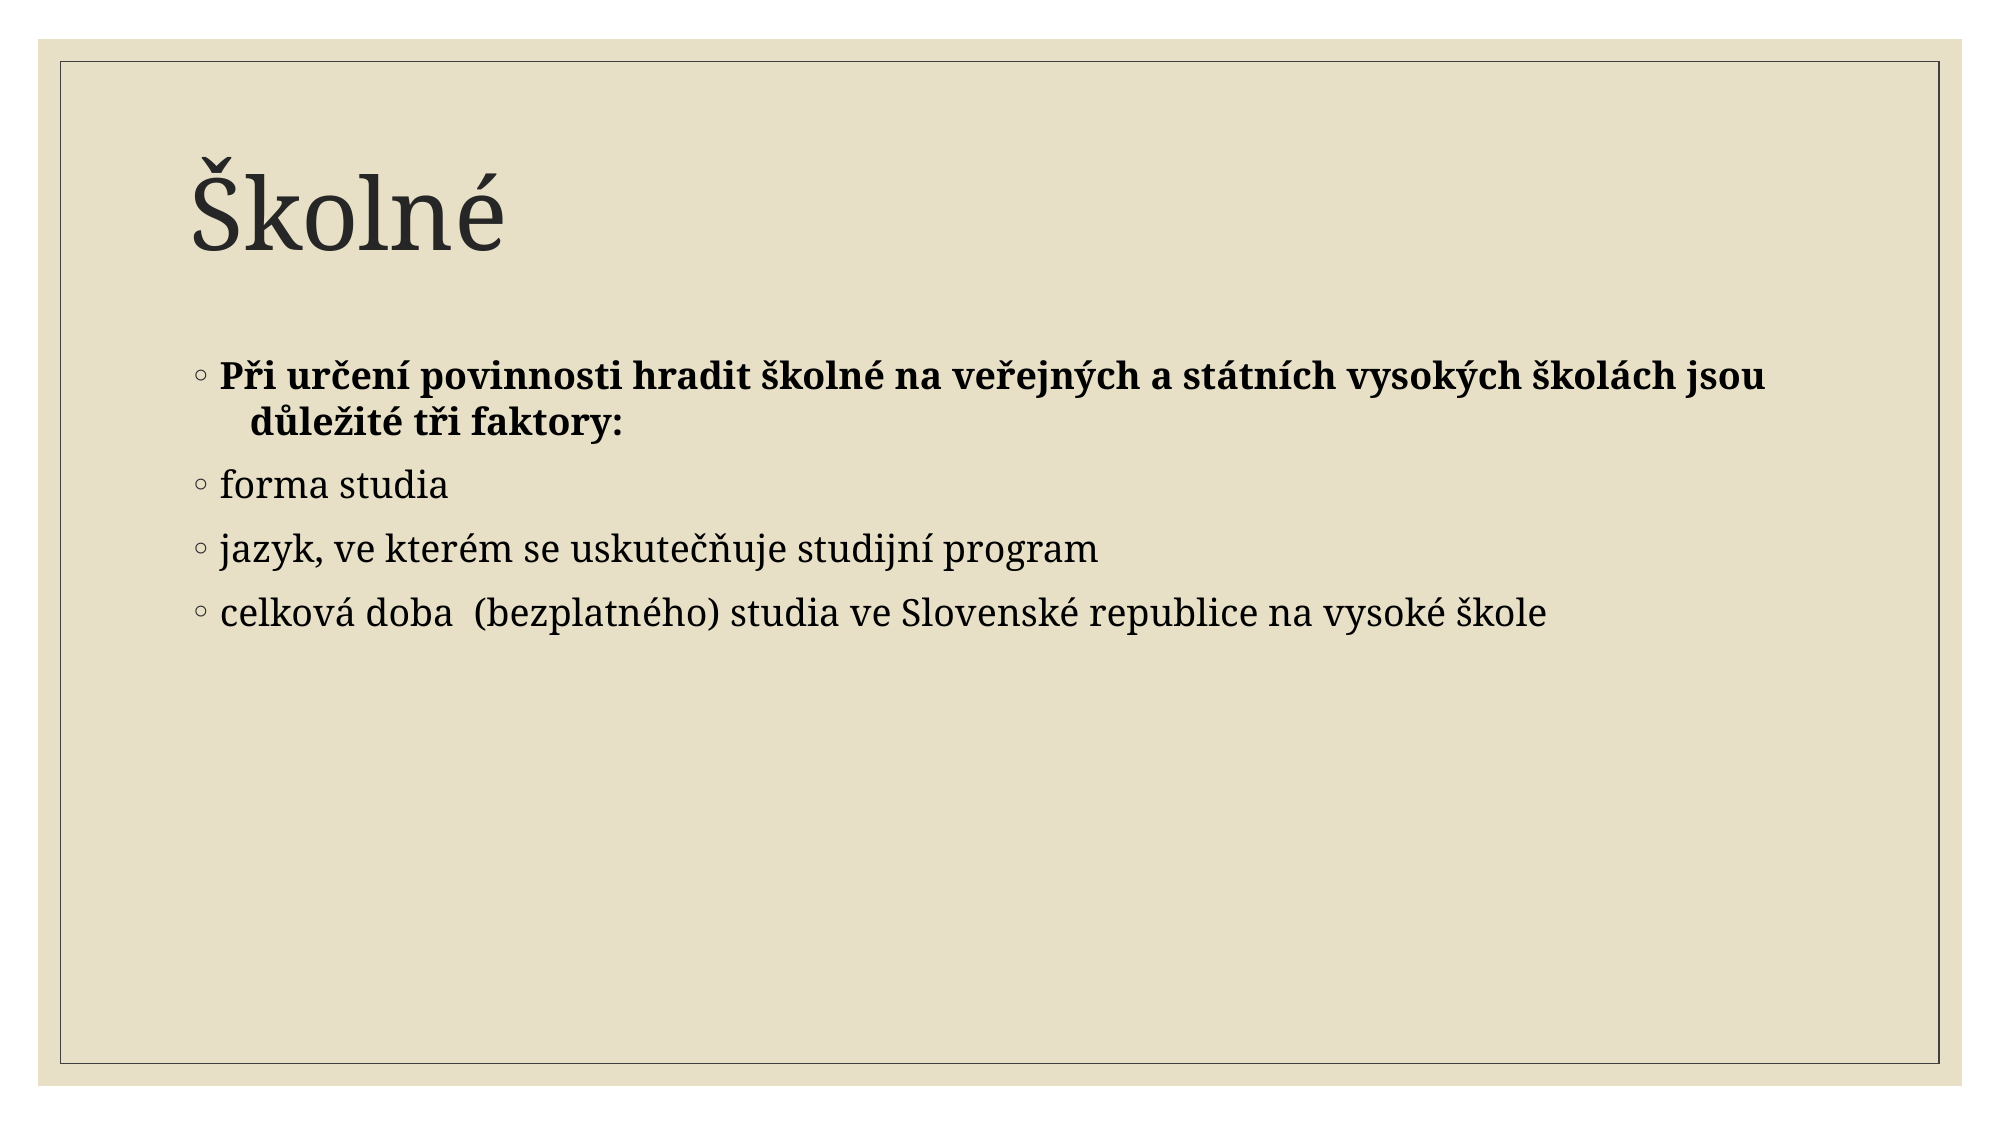

# Školné
Při určení povinnosti hradit školné na veřejných a státních vysokých školách jsou důležité tři faktory:
forma studia
jazyk, ve kterém se uskutečňuje studijní program
celková doba  (bezplatného) studia ve Slovenské republice na vysoké škole